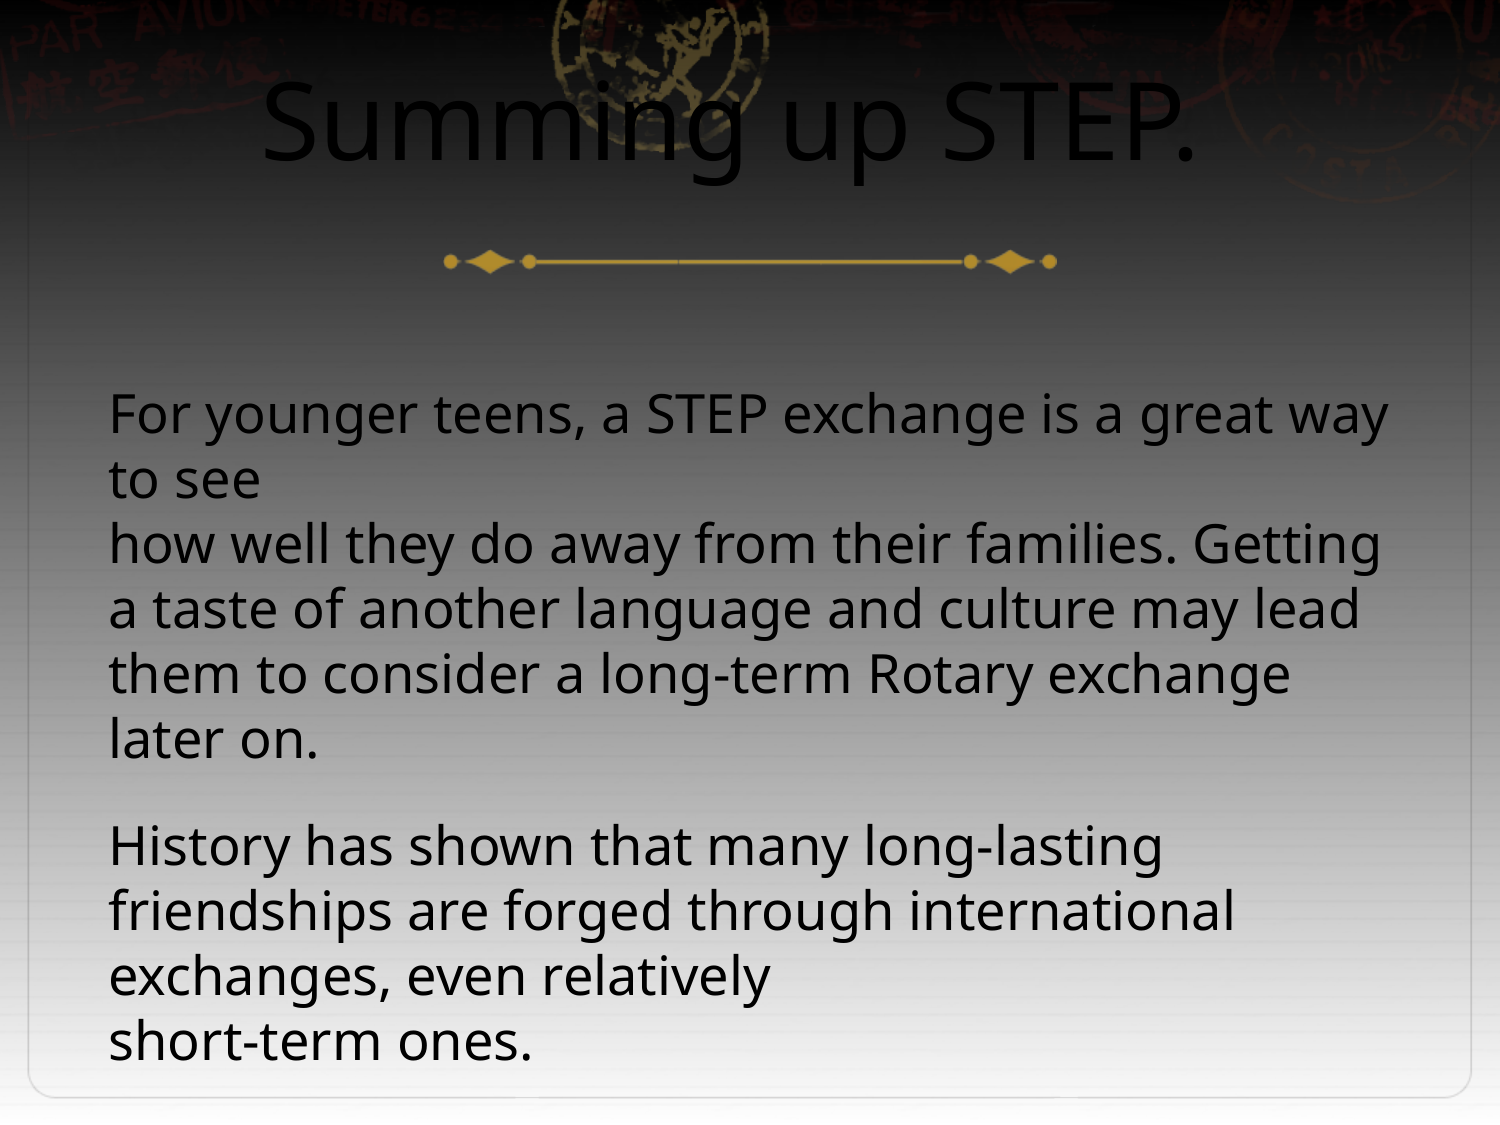

# Summing up STEP.
For younger teens, a STEP exchange is a great way to see
how well they do away from their families. Getting a taste of another language and culture may lead them to consider a long-term Rotary exchange later on.
History has shown that many long-lasting friendships are forged through international exchanges, even relatively
short-term ones.